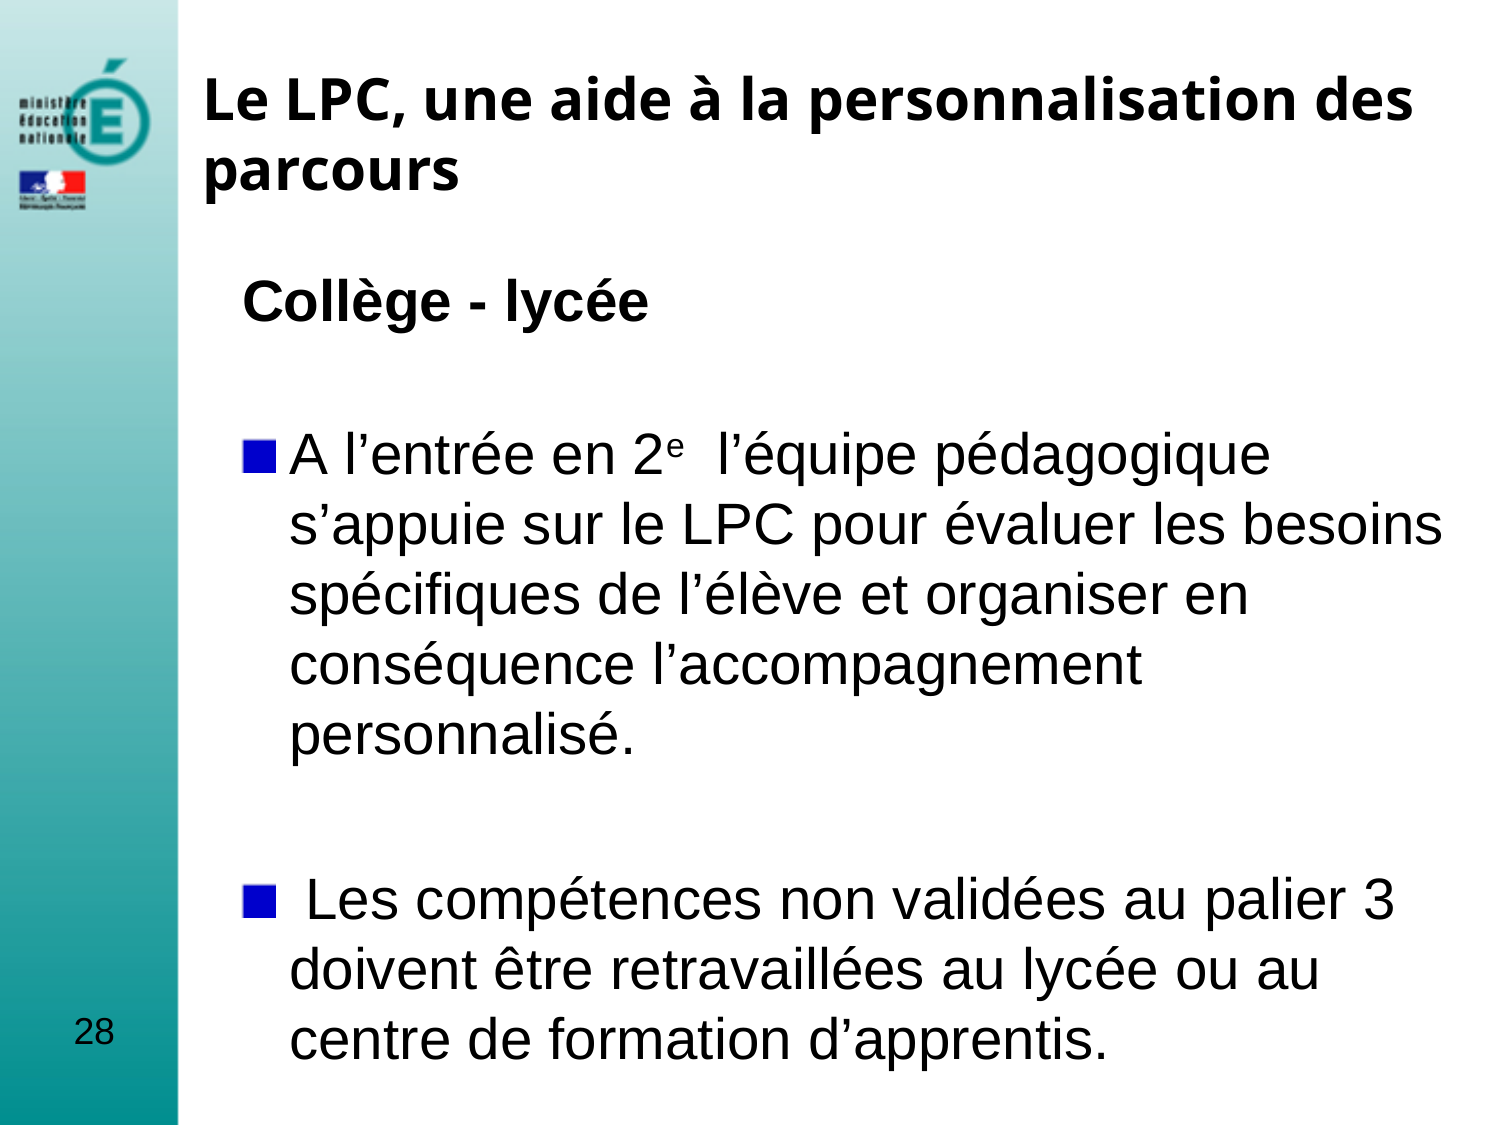

Le LPC, une aide à la personnalisation des parcours
 Collège - lycée
A l’entrée en 2e l’équipe pédagogique s’appuie sur le LPC pour évaluer les besoins spécifiques de l’élève et organiser en conséquence l’accompagnement personnalisé.
 Les compétences non validées au palier 3 doivent être retravaillées au lycée ou au centre de formation d’apprentis.